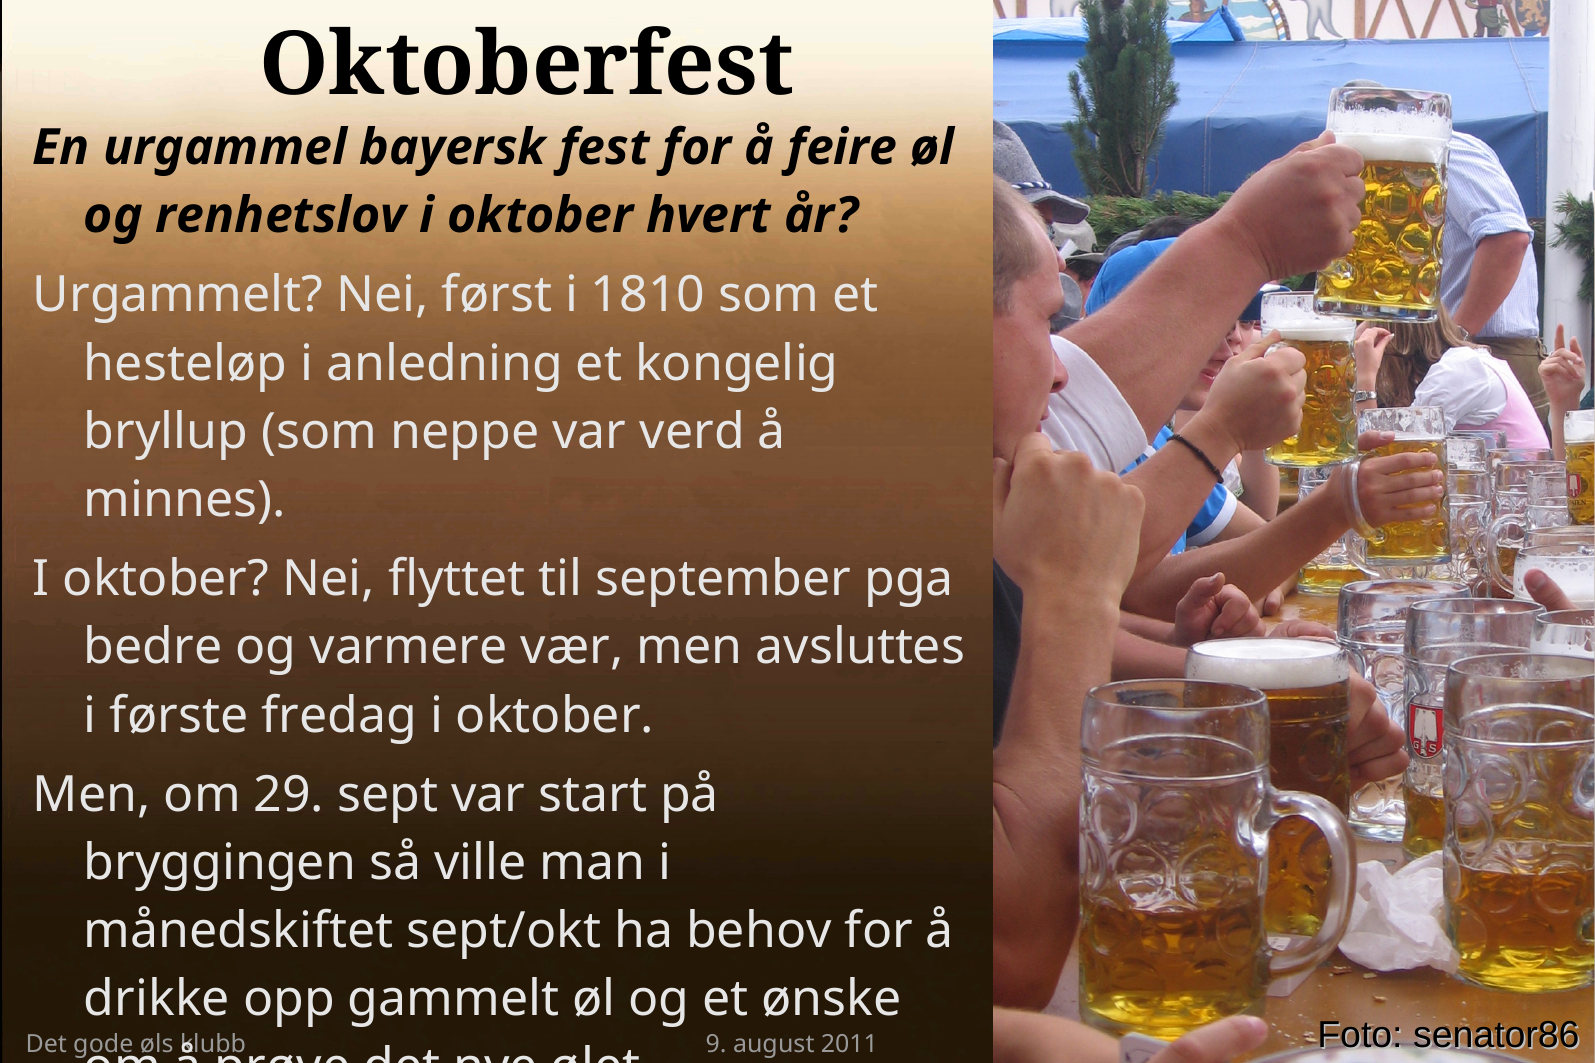

# Oktoberfest
En urgammel bayersk fest for å feire øl og renhetslov i oktober hvert år?
Urgammelt? Nei, først i 1810 som et hesteløp i anledning et kongelig bryllup (som neppe var verd å minnes).
I oktober? Nei, flyttet til september pga bedre og varmere vær, men avsluttes i første fredag i oktober.
Men, om 29. sept var start på bryggingen så ville man i månedskiftet sept/okt ha behov for å drikke opp gammelt øl og et ønske om å prøve det nye ølet.
Foto: senator86